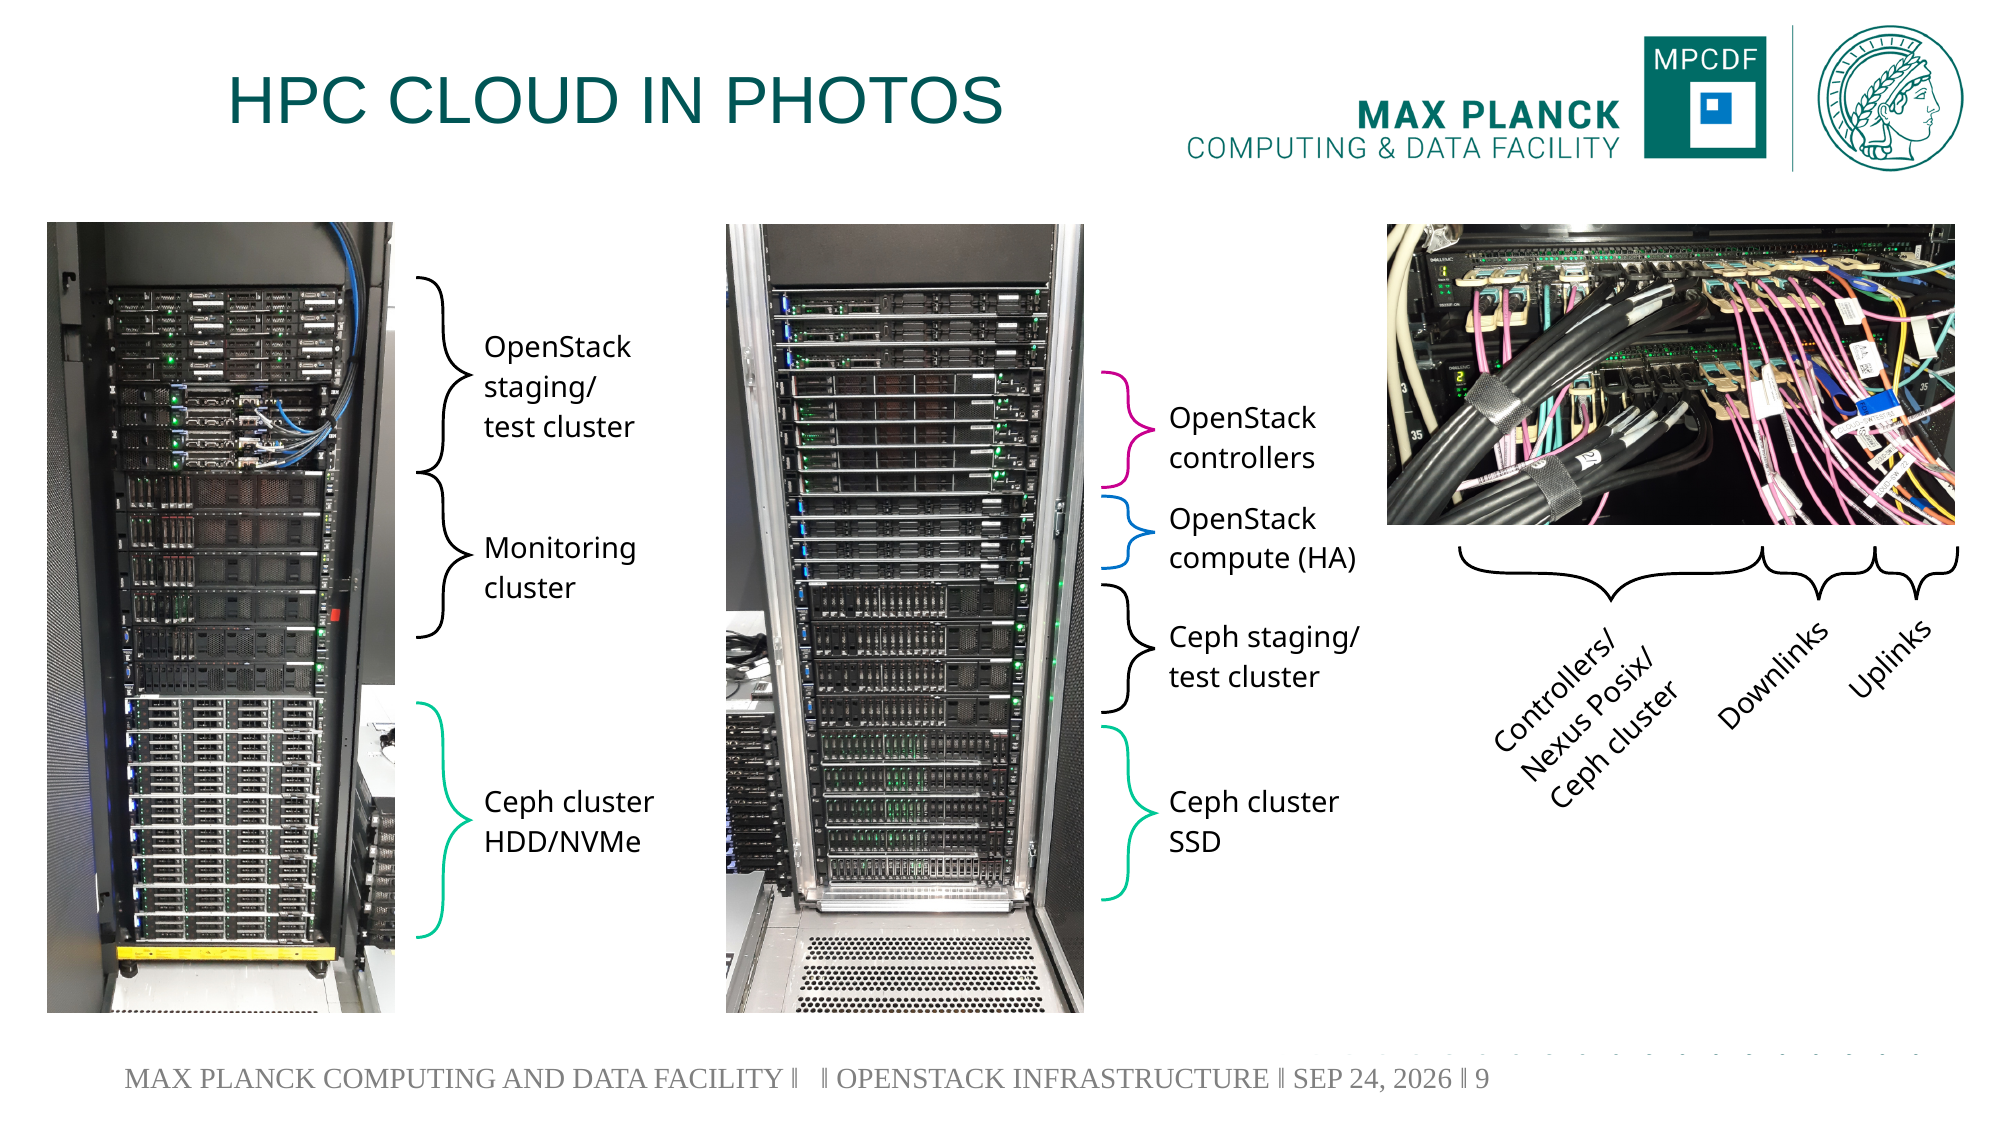

# HPC Cloud in PHOTOs
OpenStack
staging/
test cluster
OpenStack
controllers
OpenStack
compute (HA)
Monitoring
cluster
Ceph staging/
test cluster
Uplinks
Downlinks
Controllers/
Nexus Posix/
Ceph cluster
Ceph cluster
HDD/NVMe
Ceph cluster
SSD
OpenStack Infrastructure